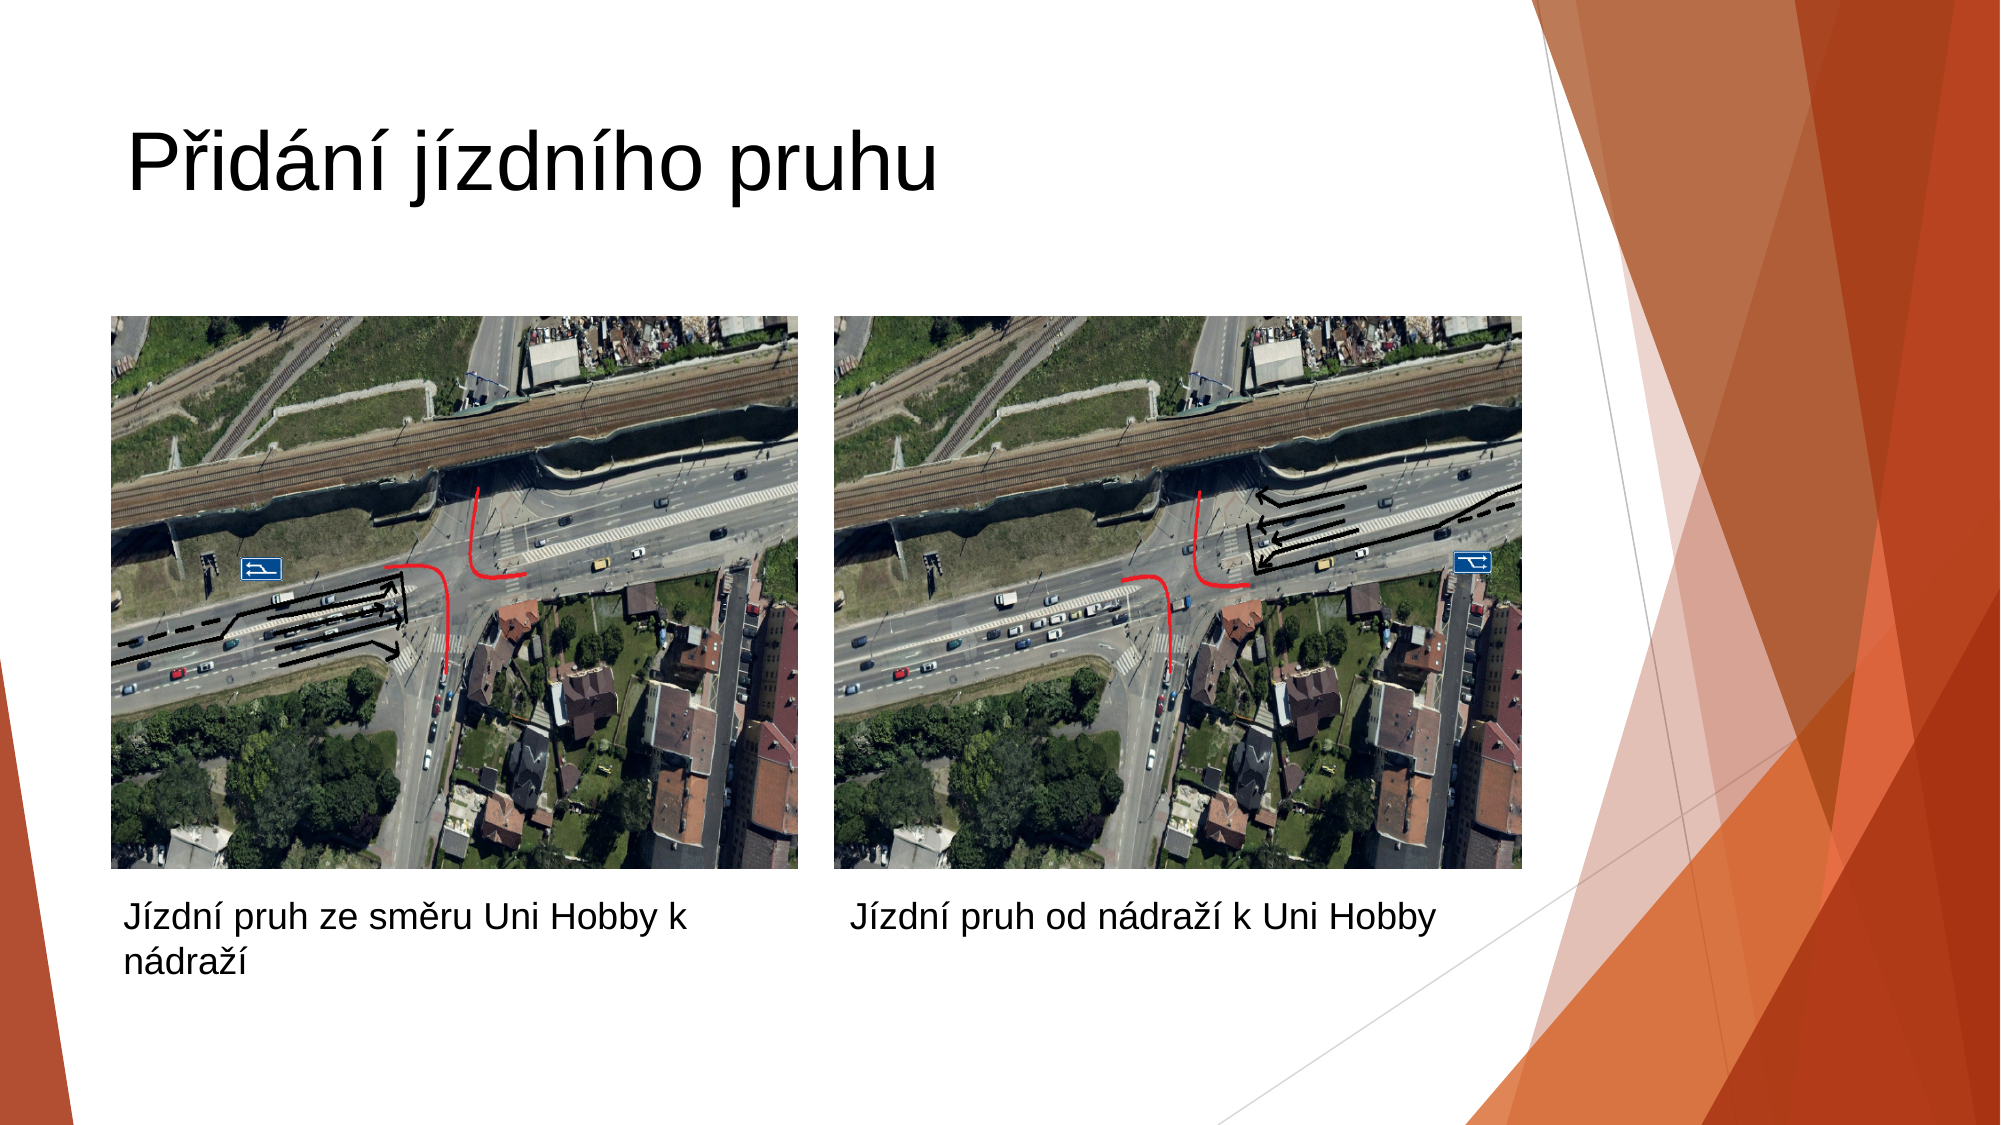

# Přidání jízdního pruhu
Jízdní pruh ze směru Uni Hobby k nádraží
Jízdní pruh od nádraží k Uni Hobby